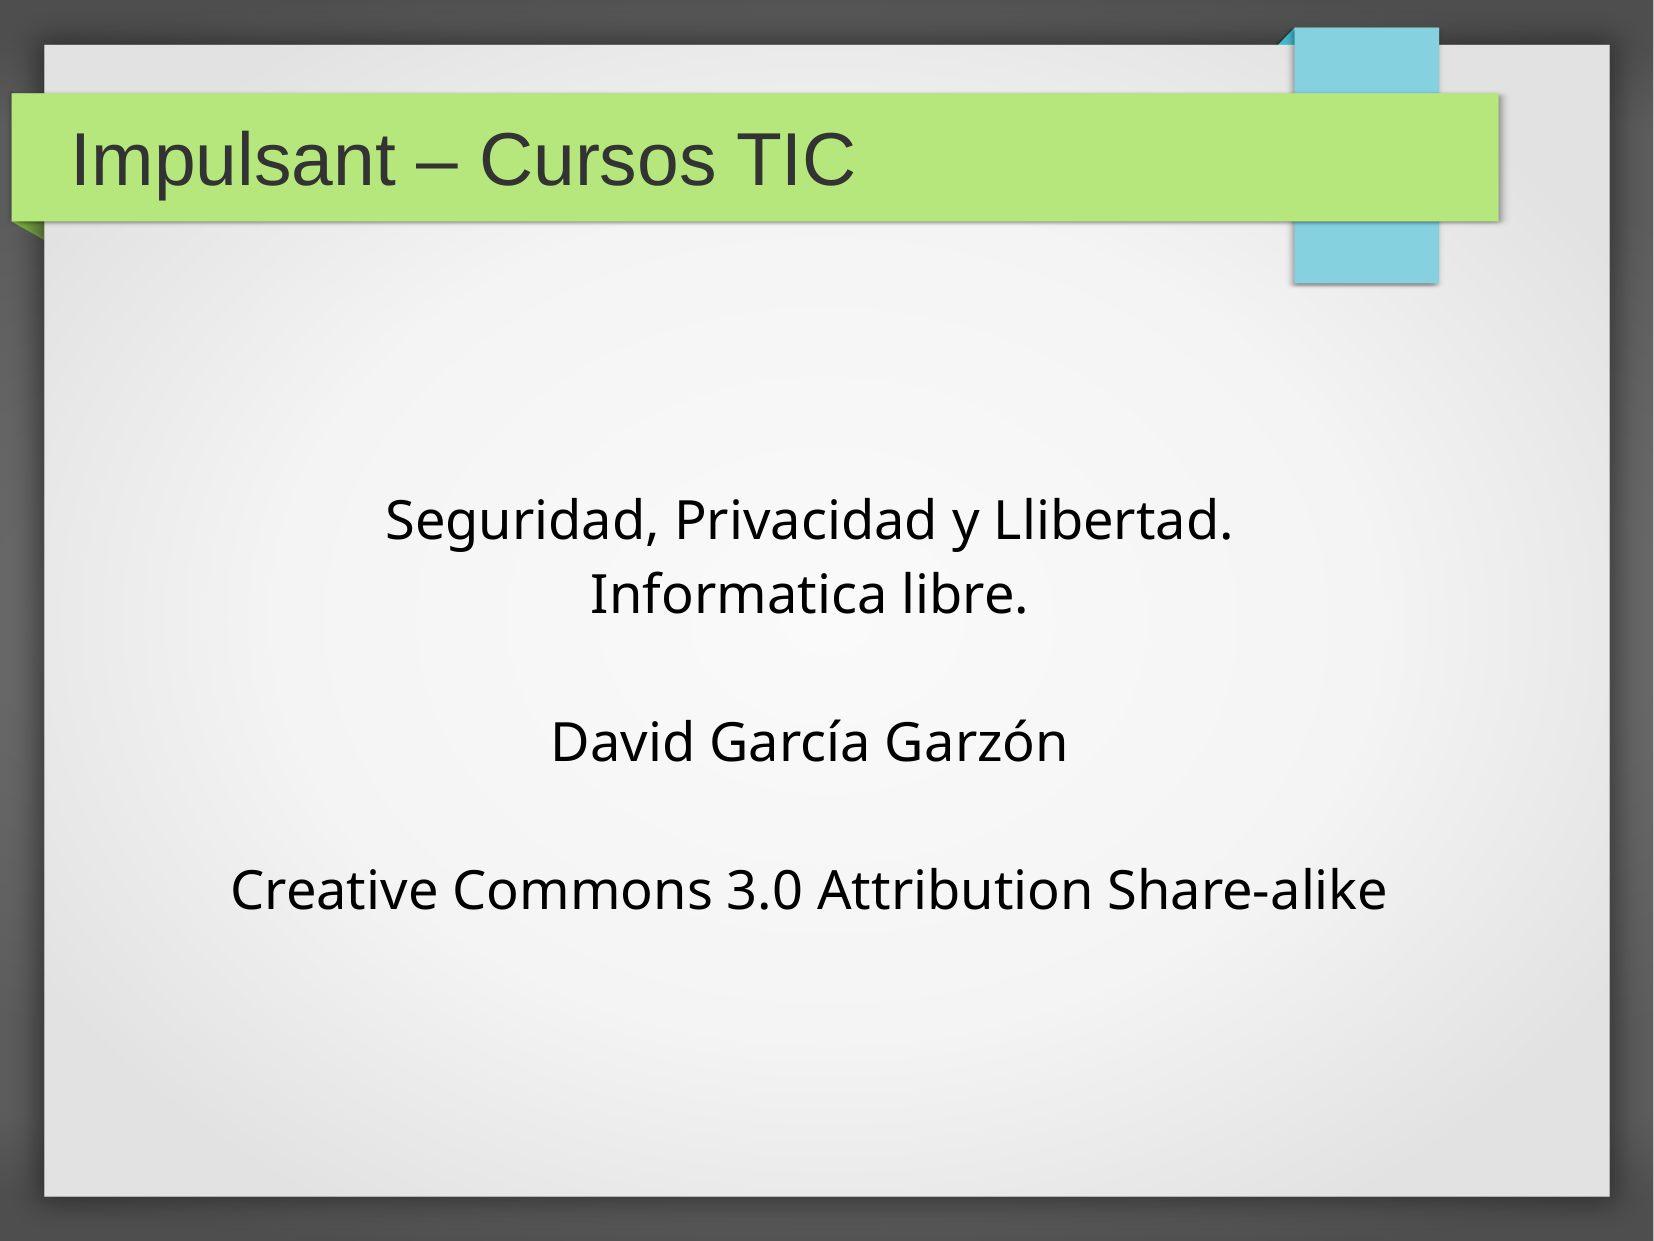

# Impulsant – Cursos TIC
Seguridad, Privacidad y Llibertad.
Informatica libre.
David García Garzón
Creative Commons 3.0 Attribution Share-alike